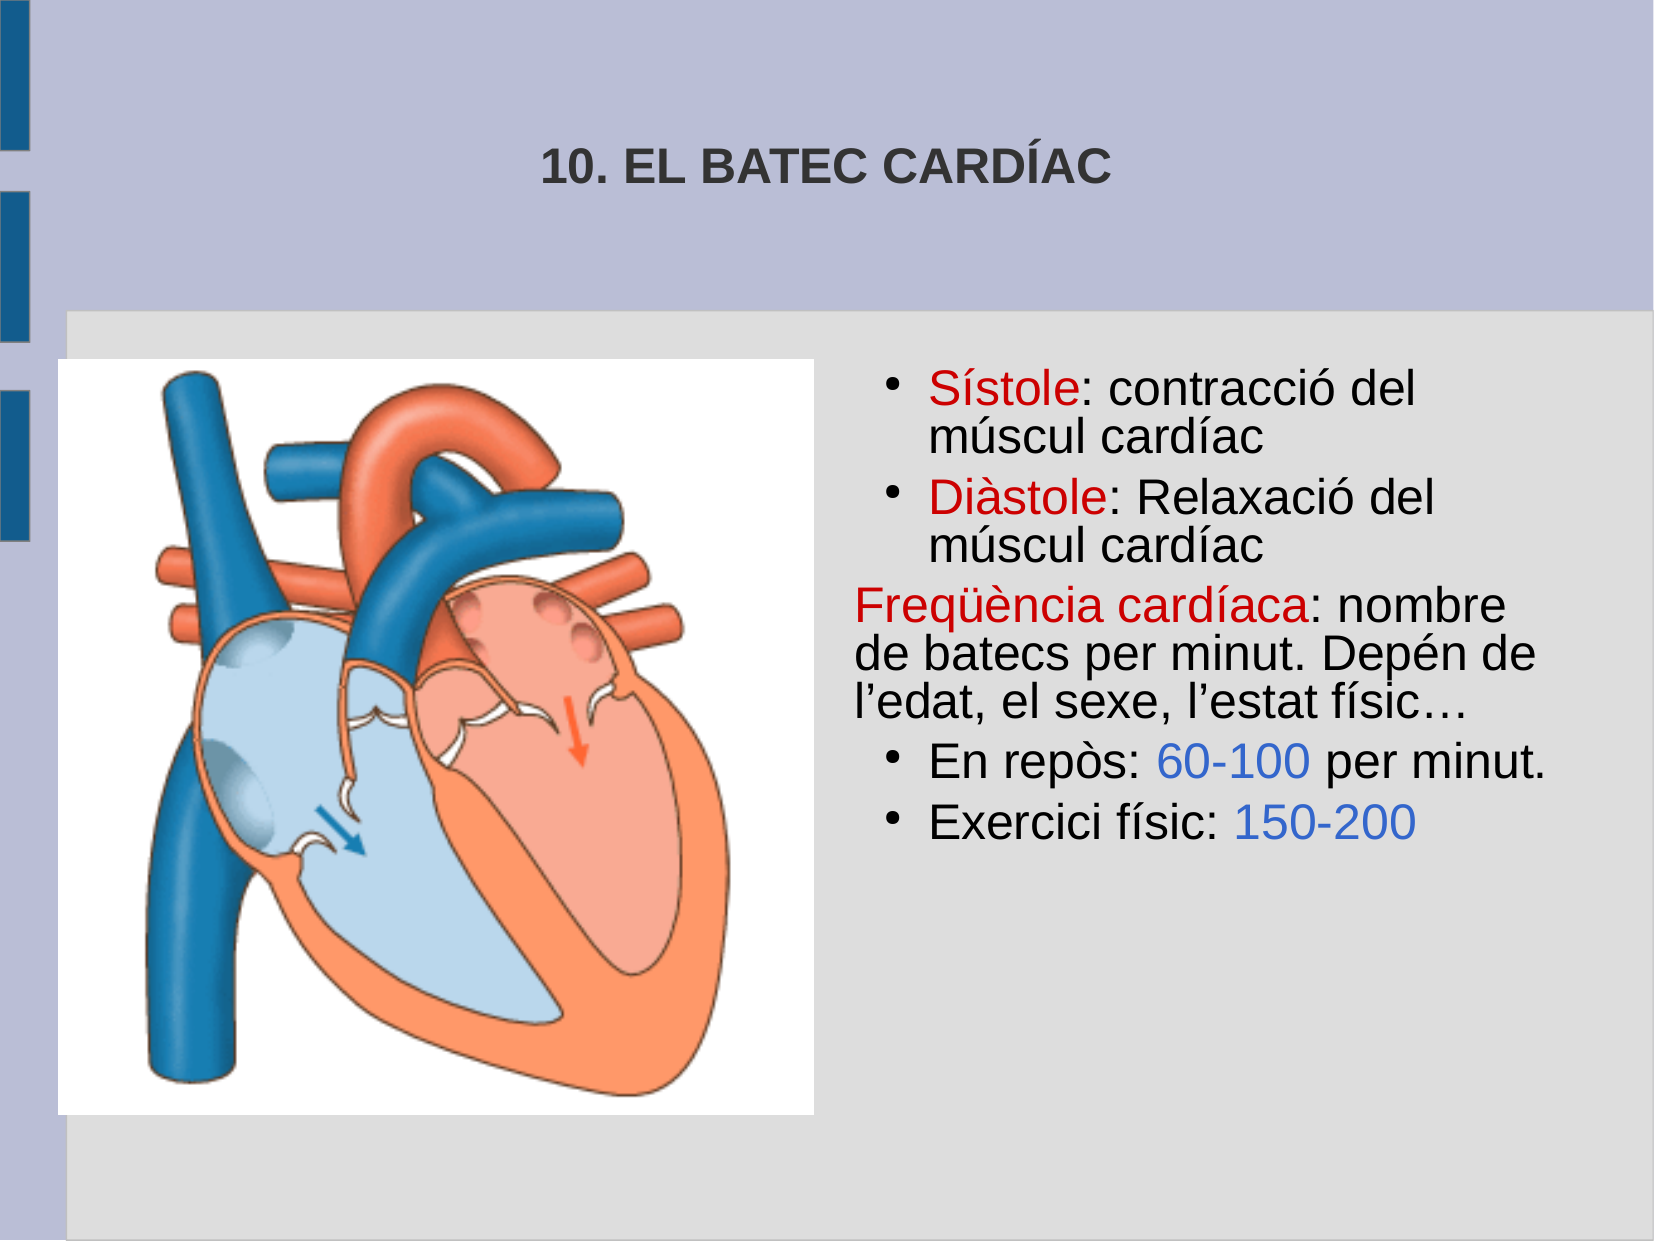

# 10. EL BATEC CARDÍAC
Sístole: contracció del múscul cardíac
Diàstole: Relaxació del múscul cardíac
Freqüència cardíaca: nombre de batecs per minut. Depén de l’edat, el sexe, l’estat físic…
En repòs: 60-100 per minut.
Exercici físic: 150-200